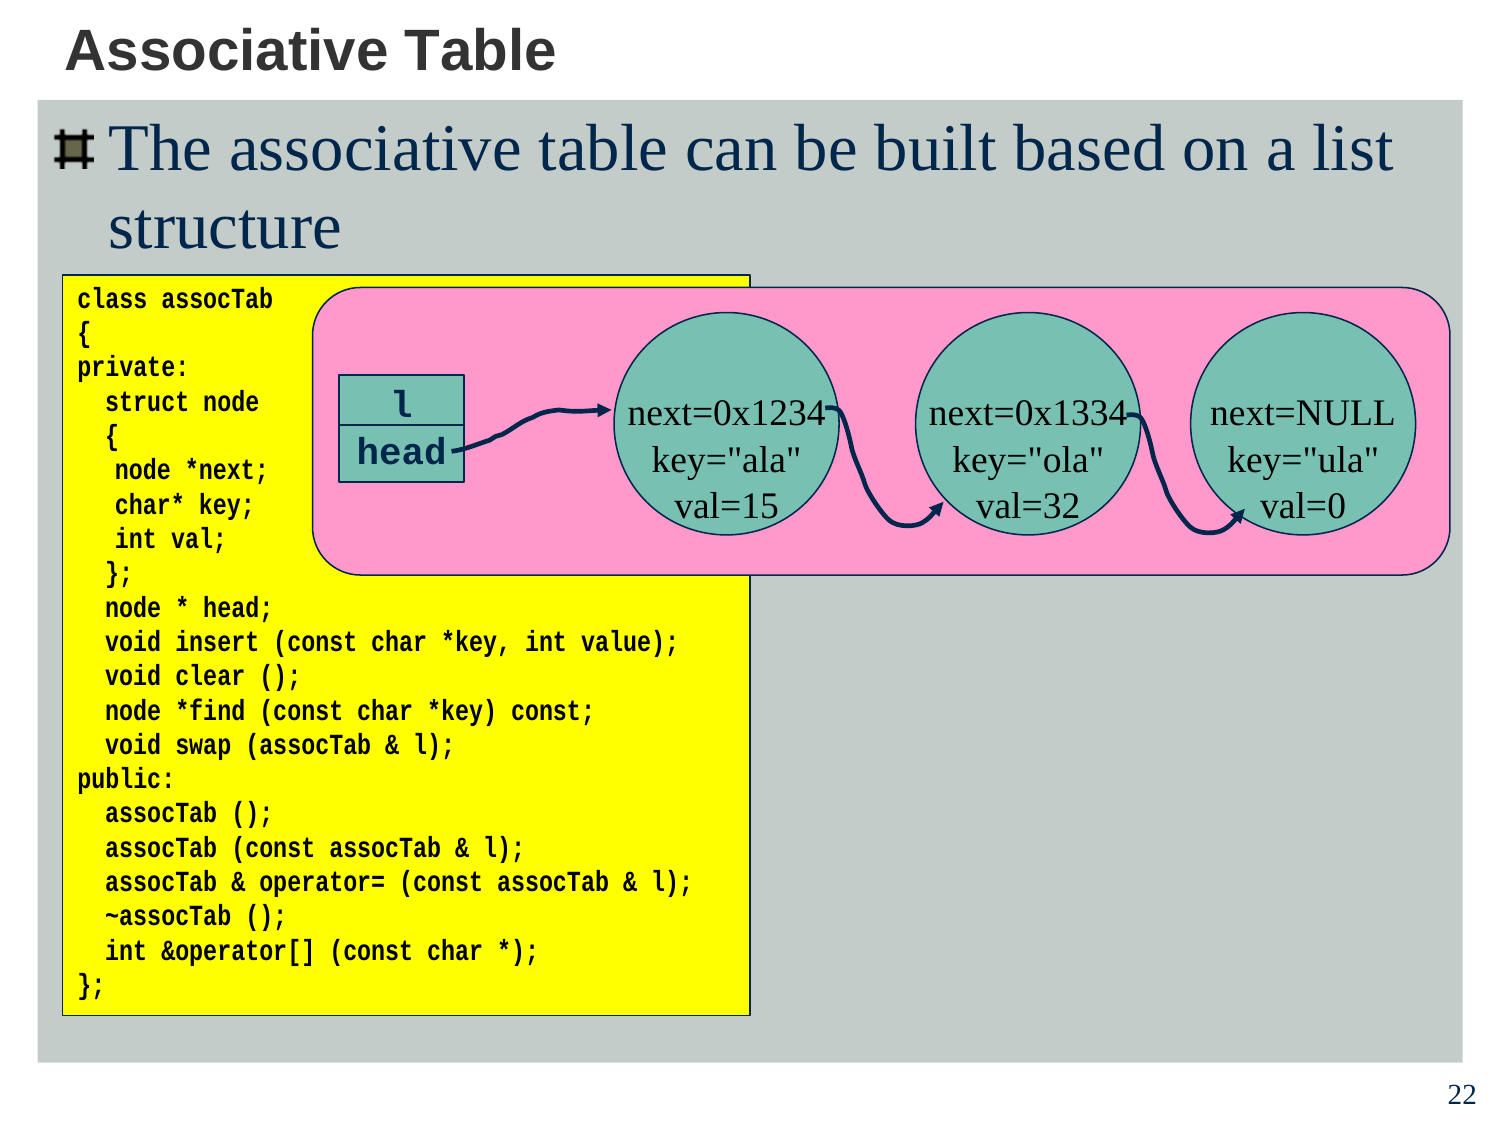

# Associative Table
The associative table can be built based on a list structure
class assocTab
{
private:
 struct node
 {
	node *next;
	char* key;
	int val;
 };
 node * head;
 void insert (const char *key, int value);
 void clear ();
 node *find (const char *key) const;
 void swap (assocTab & l);
public:
 assocTab ();
 assocTab (const assocTab & l);
 assocTab & operator= (const assocTab & l);
 ~assocTab ();
 int &operator[] (const char *);
};
next=0x1234
key="ala"
val=15
next=0x1334
key="ola"
val=32
next=NULL
key="ula"
val=0
l
head